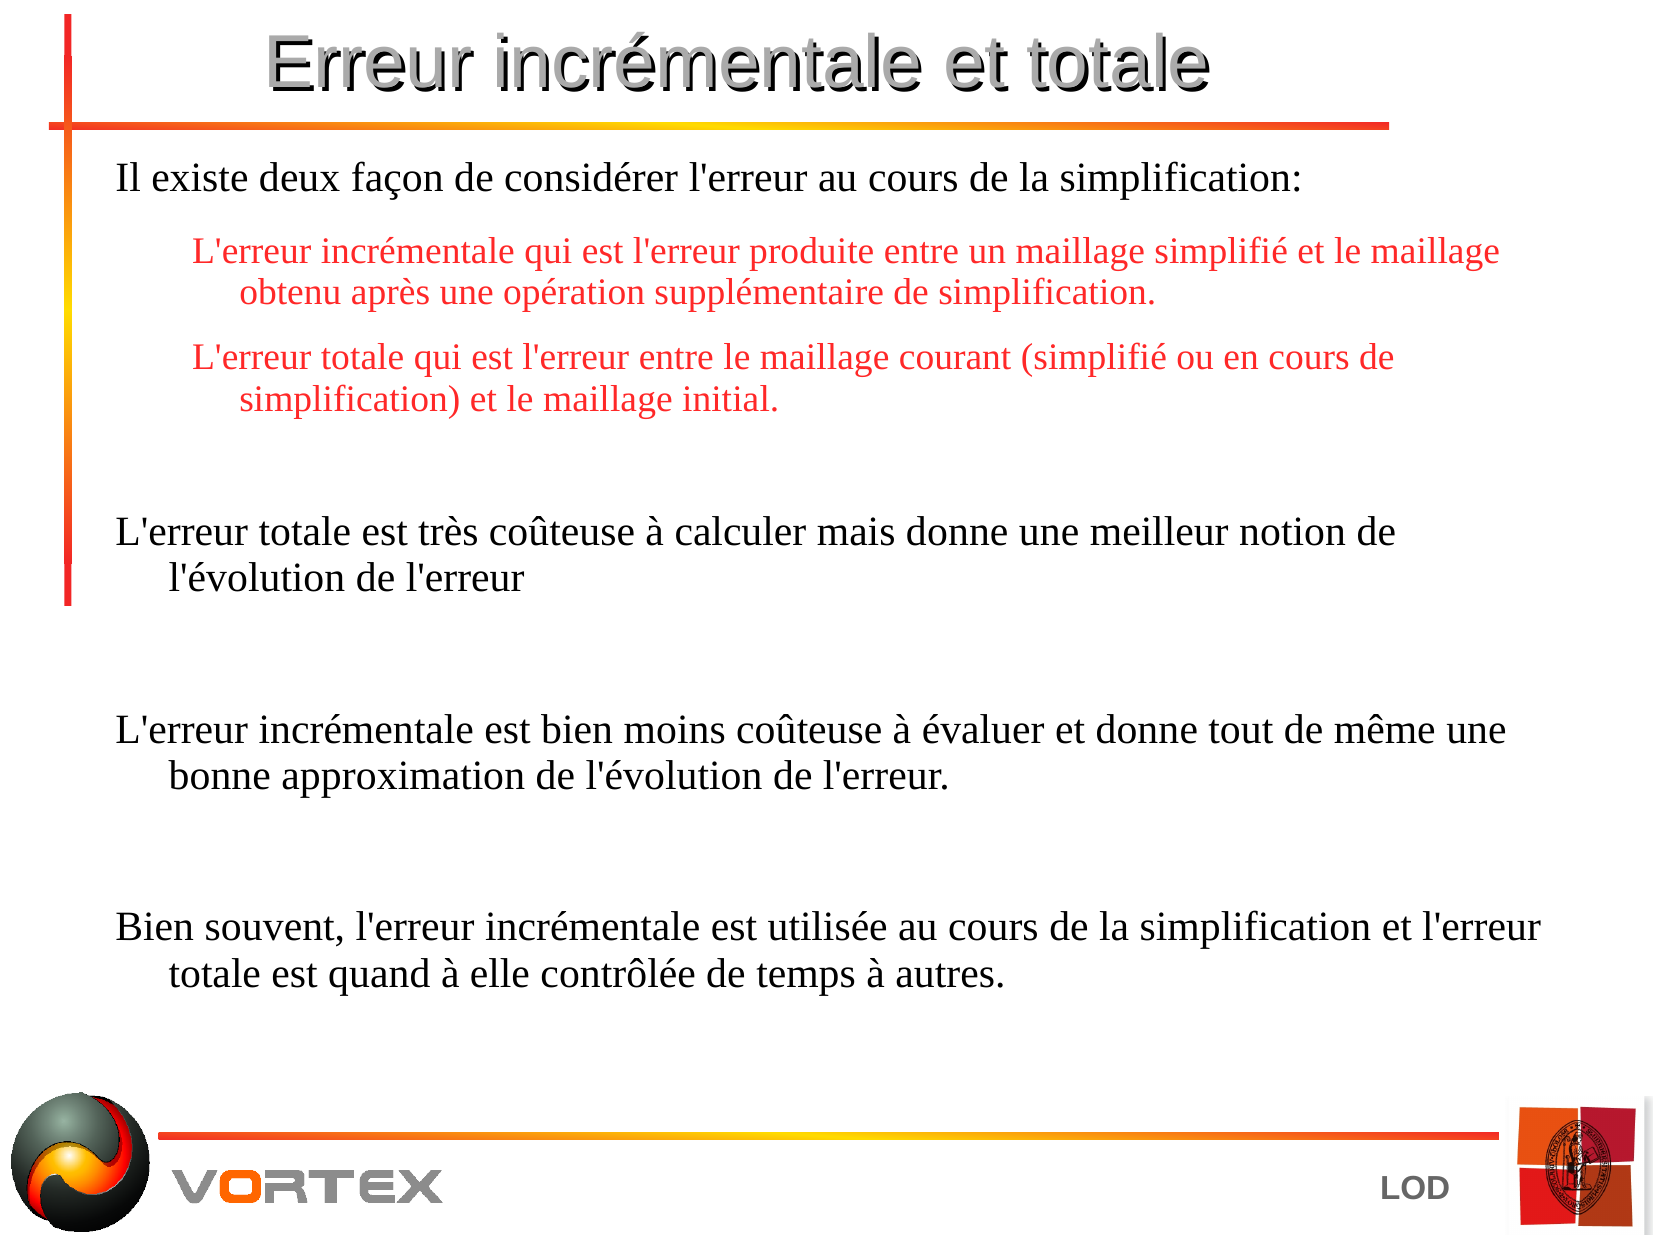

# Erreur incrémentale et totale
Il existe deux façon de considérer l'erreur au cours de la simplification:
L'erreur incrémentale qui est l'erreur produite entre un maillage simplifié et le maillage obtenu après une opération supplémentaire de simplification.
L'erreur totale qui est l'erreur entre le maillage courant (simplifié ou en cours de simplification) et le maillage initial.
L'erreur totale est très coûteuse à calculer mais donne une meilleur notion de l'évolution de l'erreur
L'erreur incrémentale est bien moins coûteuse à évaluer et donne tout de même une bonne approximation de l'évolution de l'erreur.
Bien souvent, l'erreur incrémentale est utilisée au cours de la simplification et l'erreur totale est quand à elle contrôlée de temps à autres.